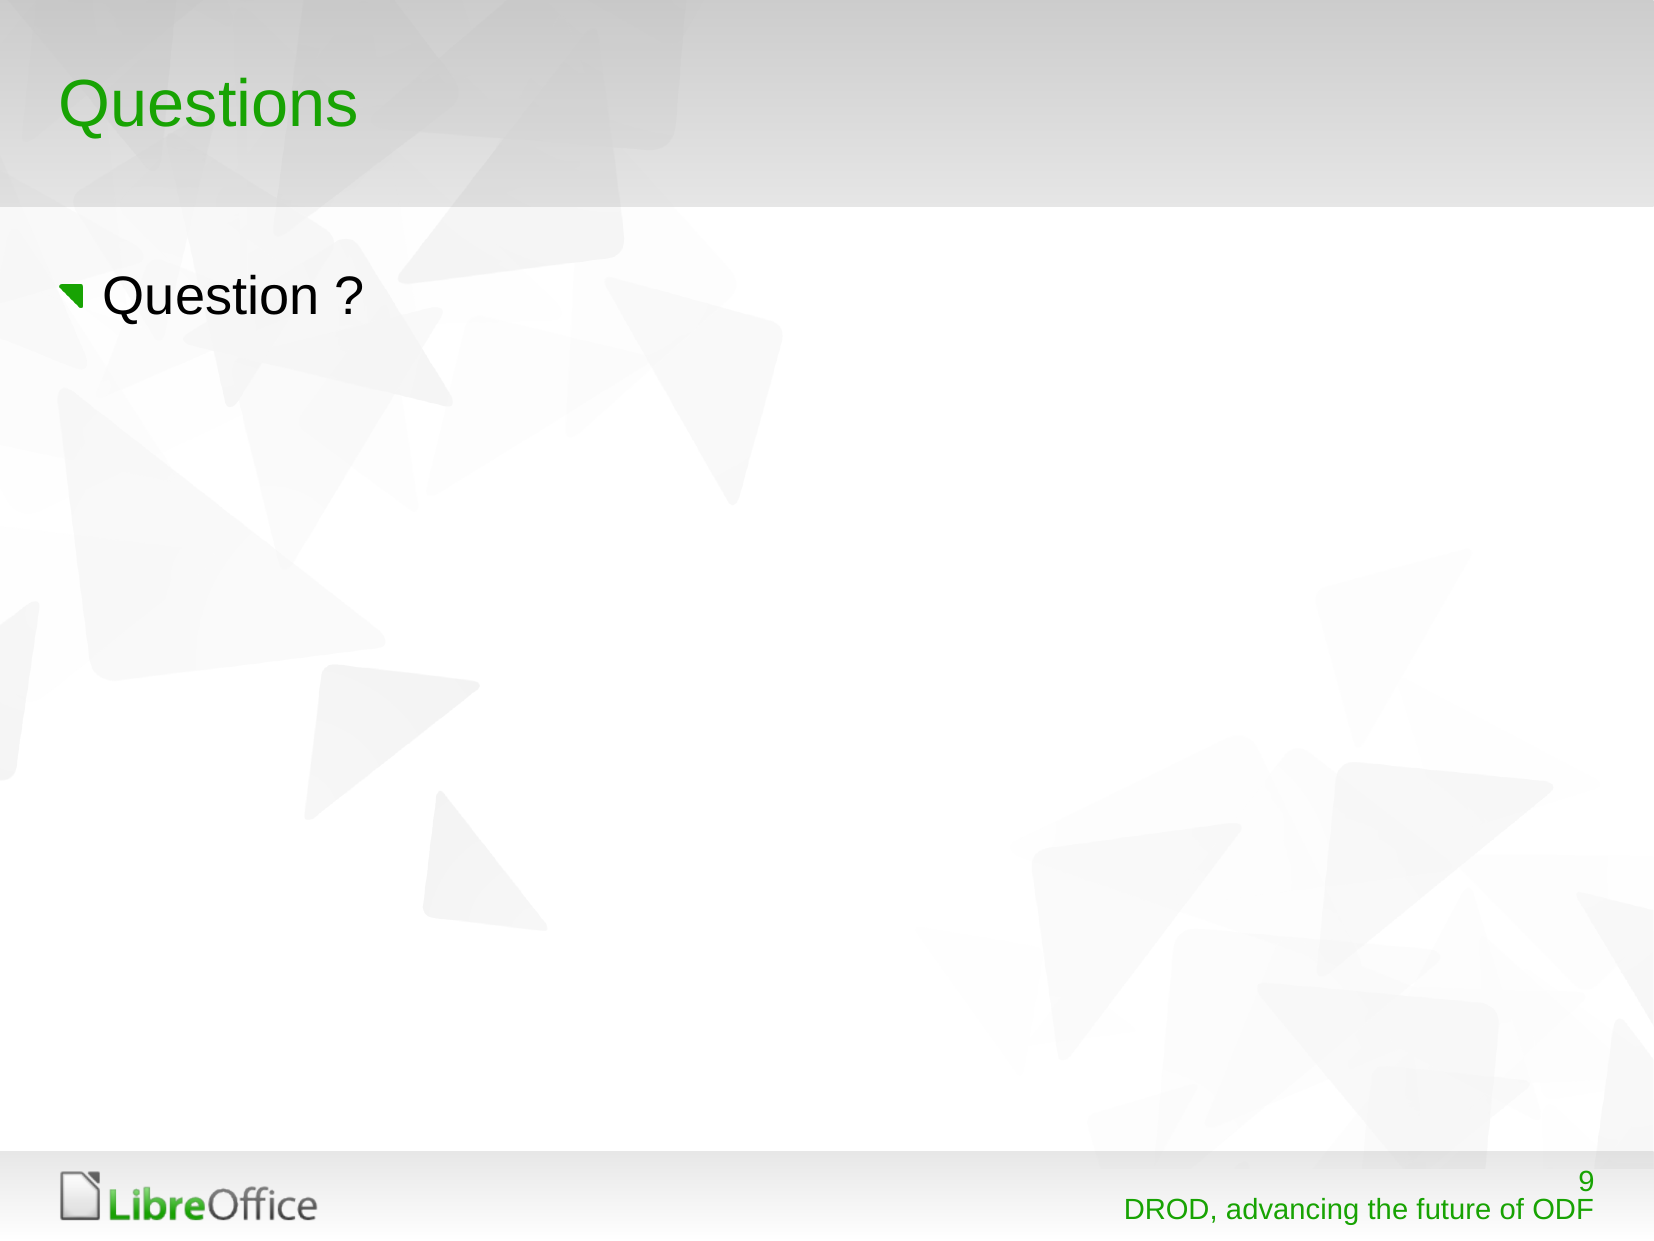

# Questions
Question ?
9
DROD, advancing the future of ODF